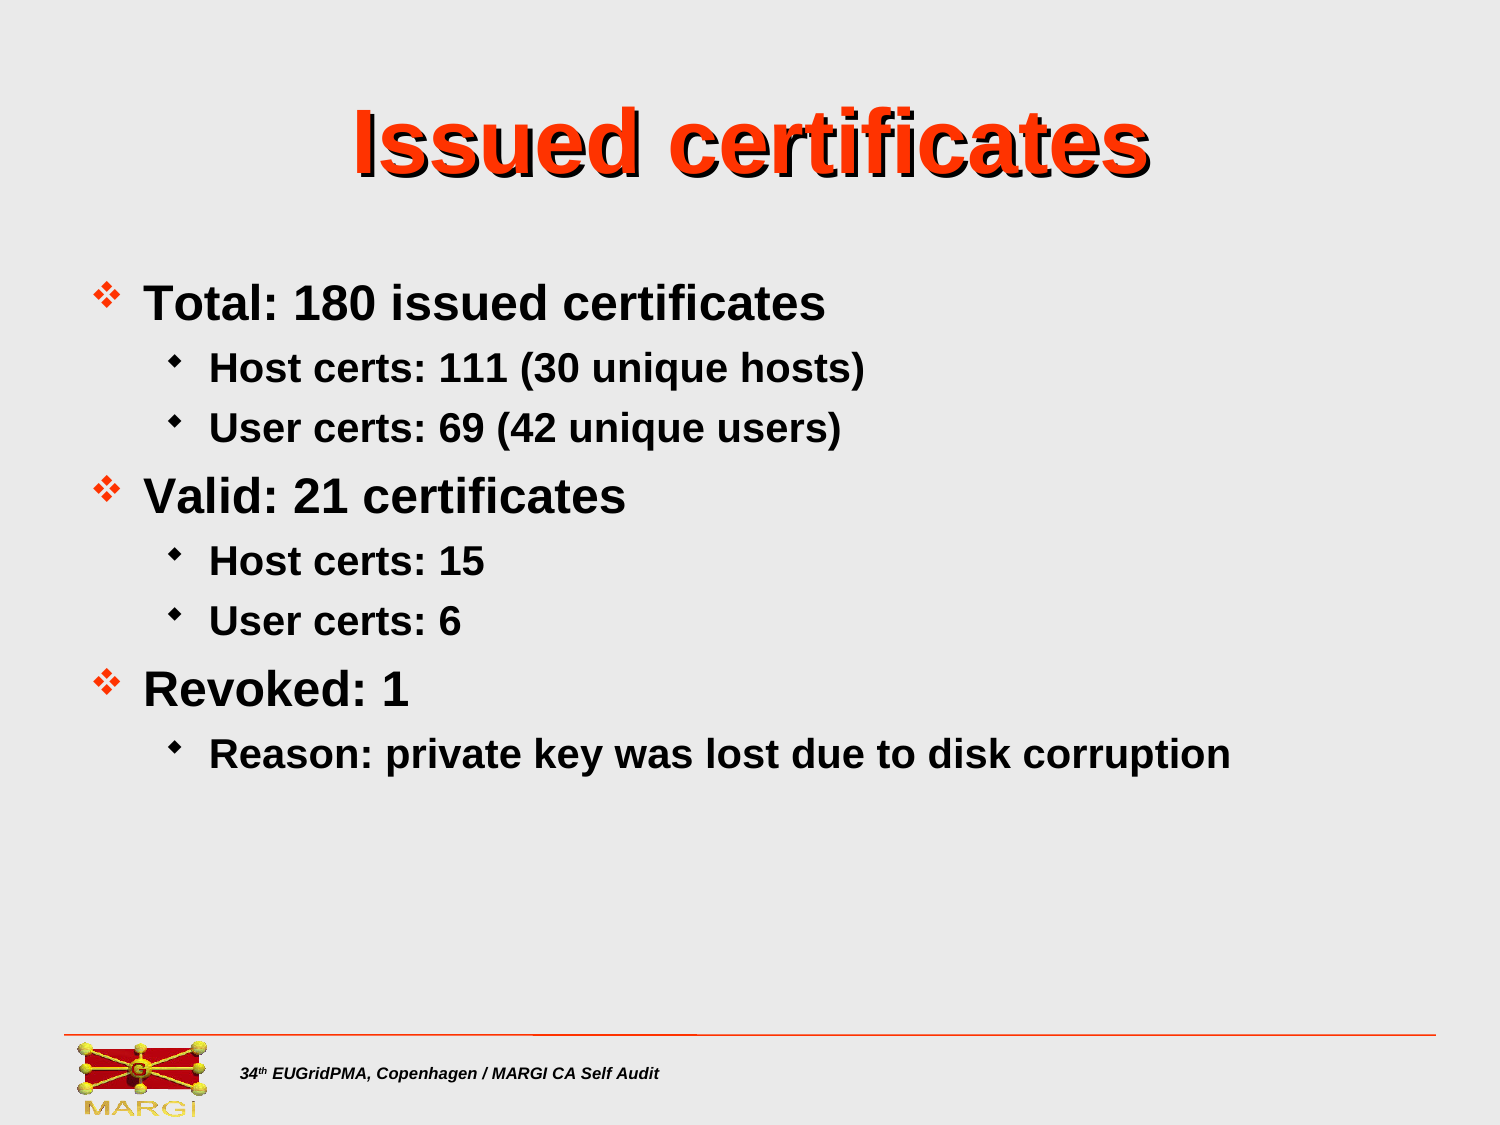

Issued certificates
Total: 180 issued certificates
Host certs: 111 (30 unique hosts)
User certs: 69 (42 unique users)
Valid: 21 certificates
Host certs: 15
User certs: 6
Revoked: 1
Reason: private key was lost due to disk corruption